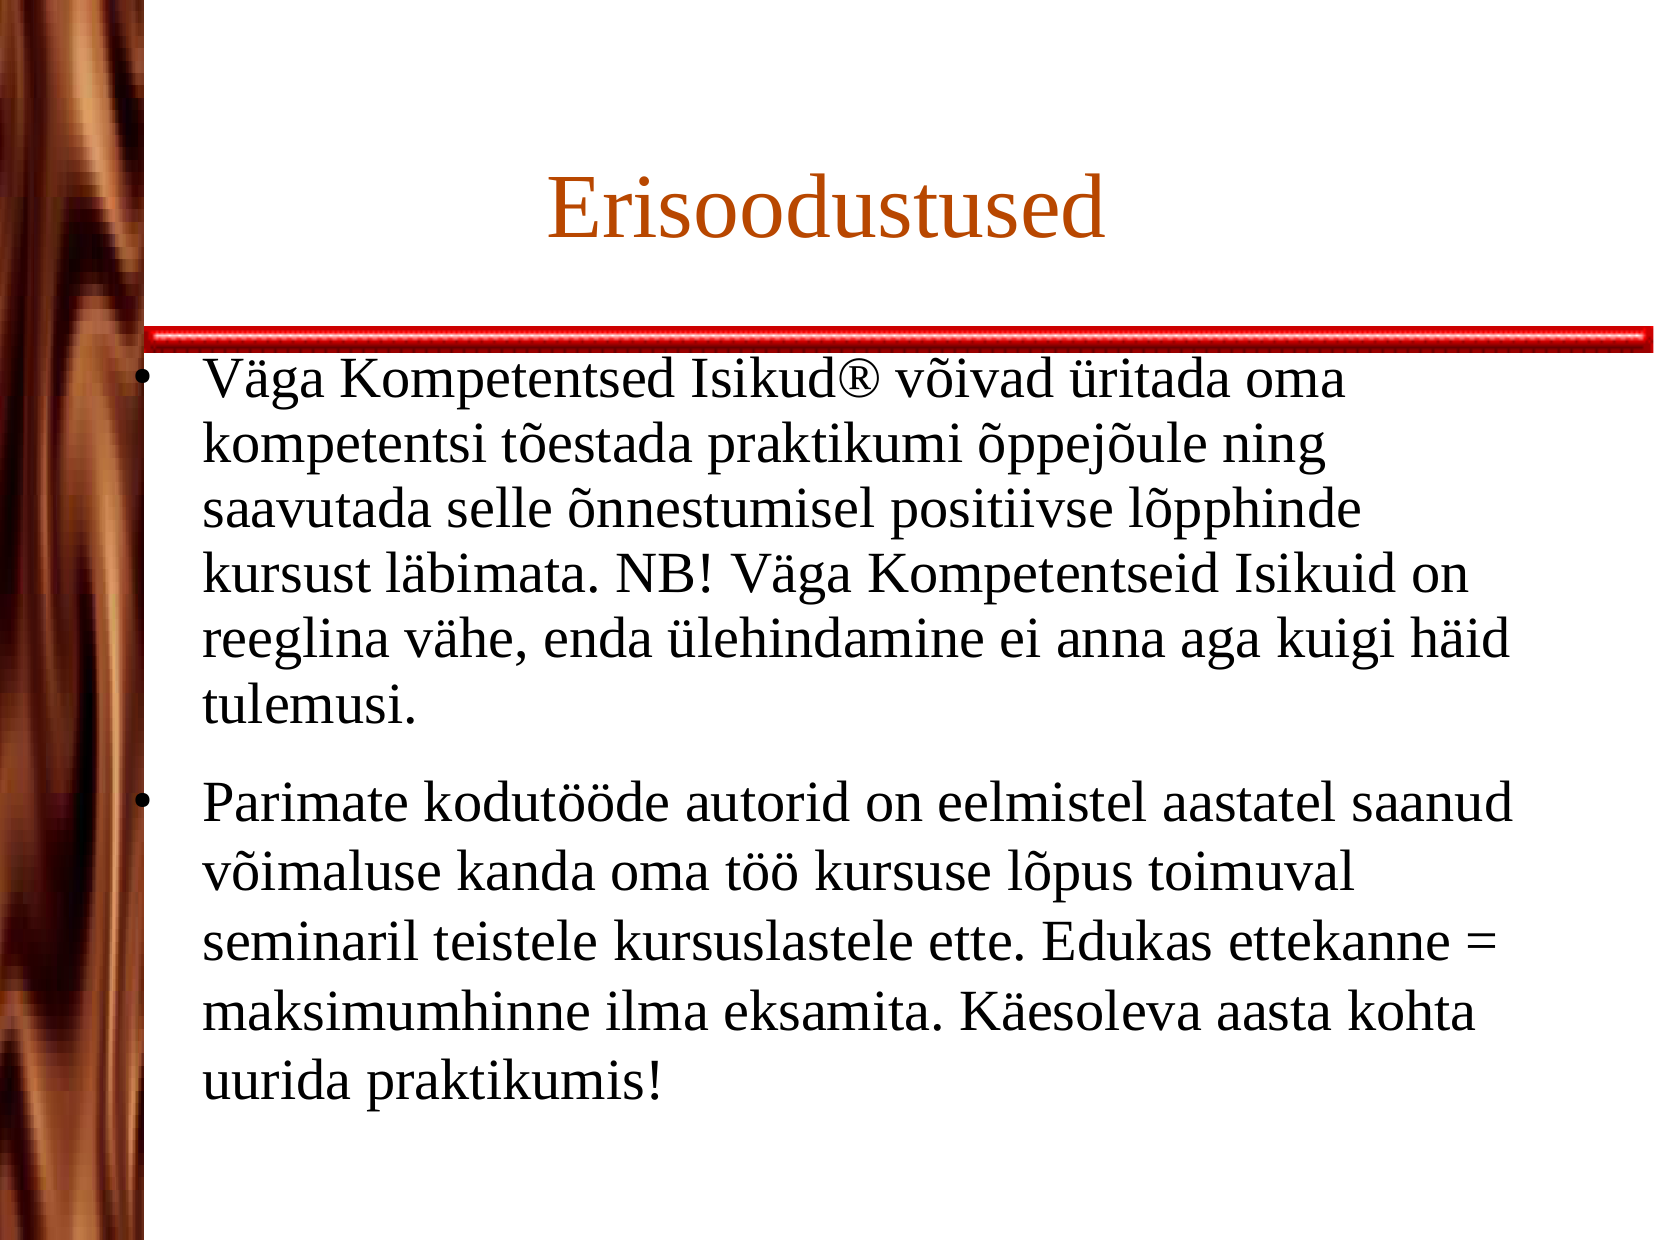

# Erisoodustused
Väga Kompetentsed Isikud® võivad üritada oma kompetentsi tõestada praktikumi õppejõule ning saavutada selle õnnestumisel positiivse lõpphinde kursust läbimata. NB! Väga Kompetentseid Isikuid on reeglina vähe, enda ülehindamine ei anna aga kuigi häid tulemusi.
Parimate kodutööde autorid on eelmistel aastatel saanud võimaluse kanda oma töö kursuse lõpus toimuval seminaril teistele kursuslastele ette. Edukas ettekanne = maksimumhinne ilma eksamita. Käesoleva aasta kohta uurida praktikumis!